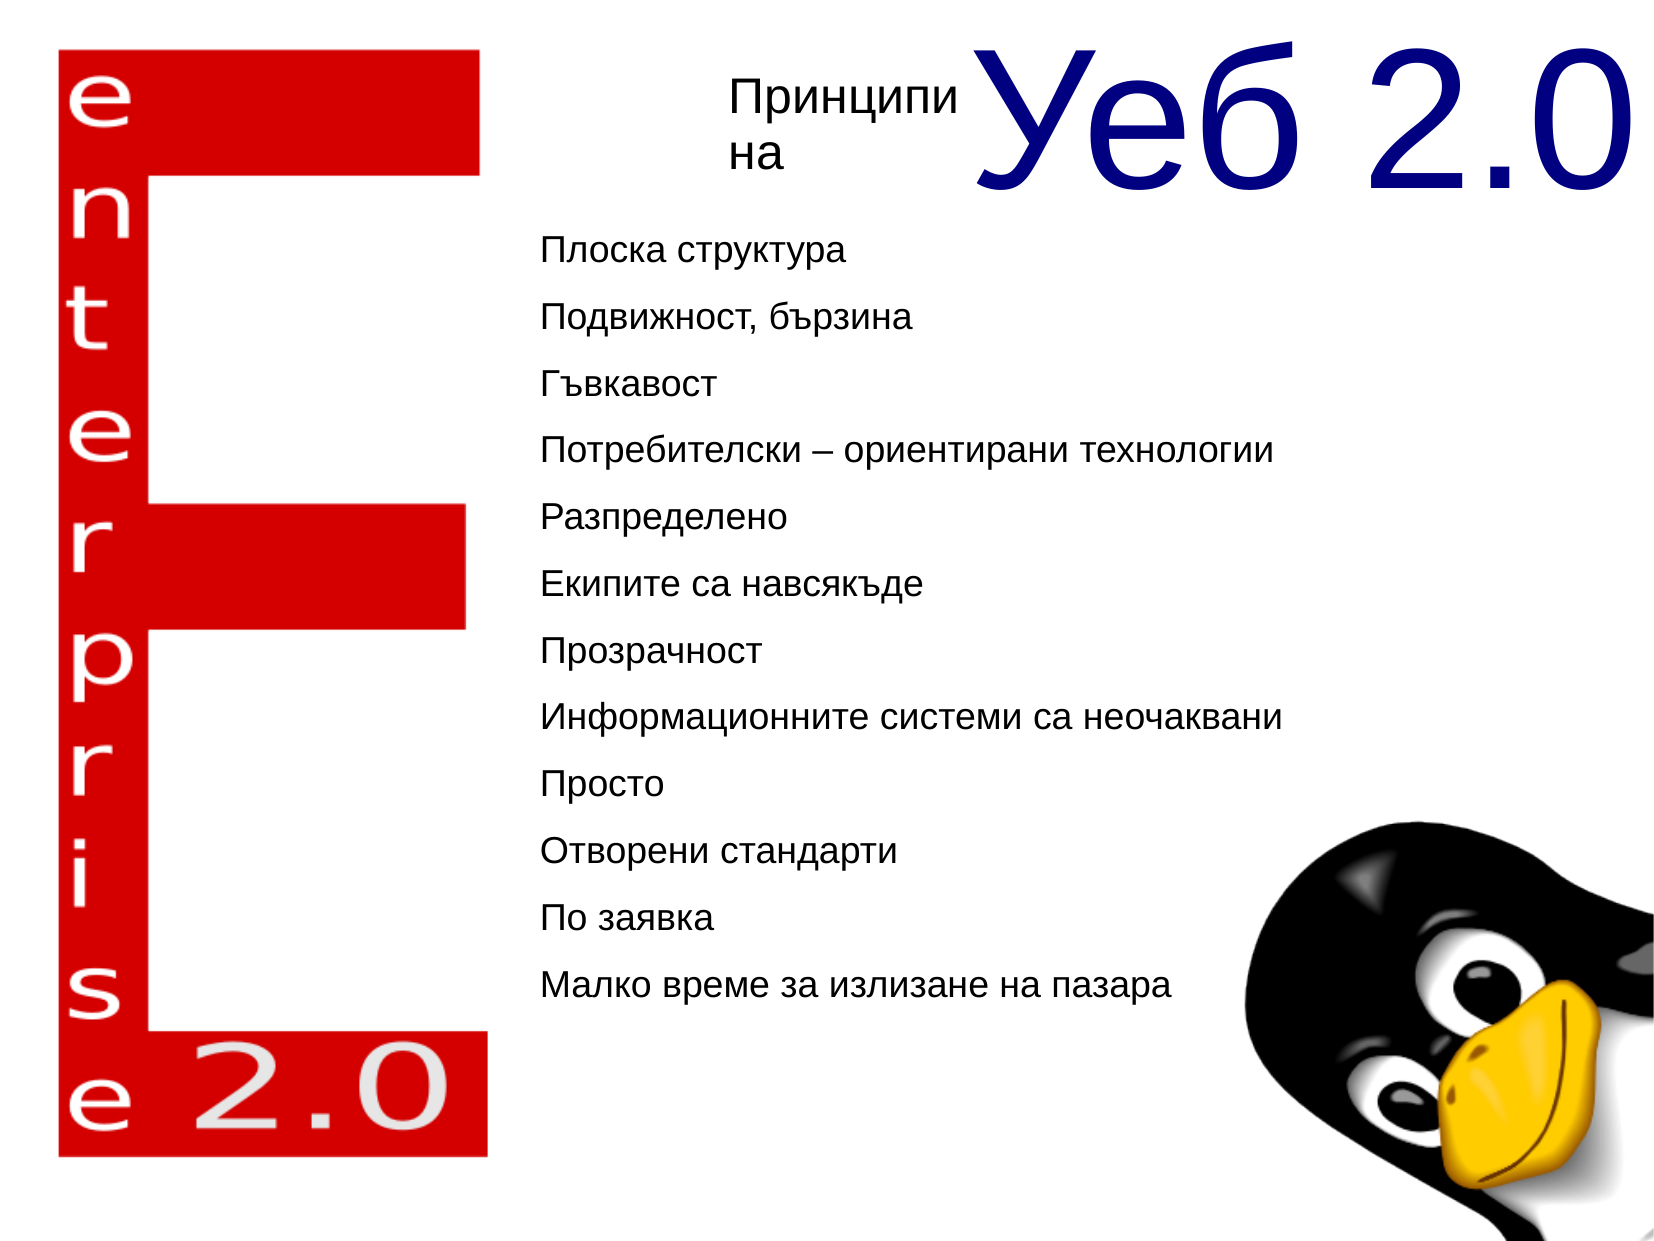

Уеб 2.0
Принципи
на
Плоска структура
Подвижност, бързина
Гъвкавост
Потребителски – ориентирани технологии
Разпределено
Екипите са навсякъде
Прозрачност
Информационните системи са неочаквани
Просто
Отворени стандарти
По заявка
Малко време за излизане на пазара